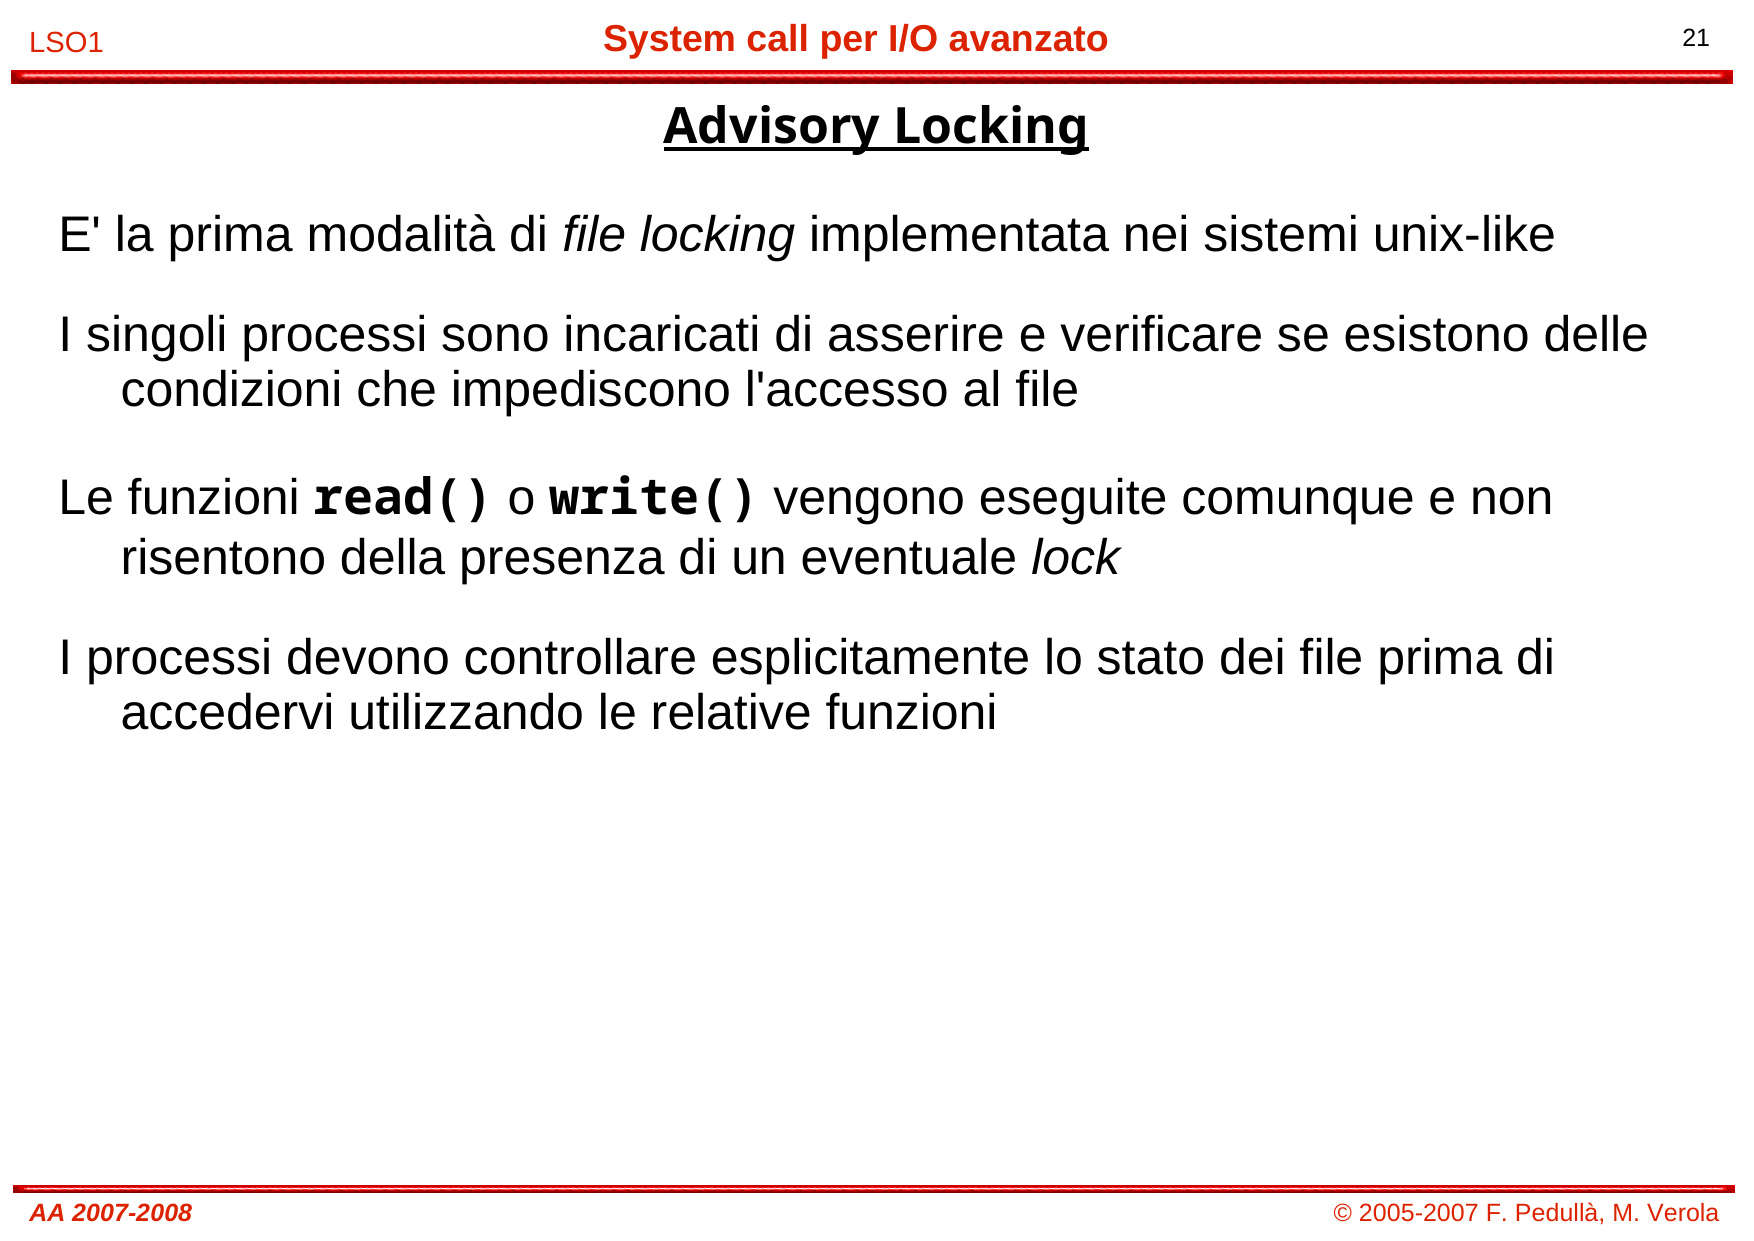

# Advisory Locking
E' la prima modalità di file locking implementata nei sistemi unix-like
I singoli processi sono incaricati di asserire e verificare se esistono delle condizioni che impediscono l'accesso al file
Le funzioni read() o write() vengono eseguite comunque e non risentono della presenza di un eventuale lock
I processi devono controllare esplicitamente lo stato dei file prima di accedervi utilizzando le relative funzioni